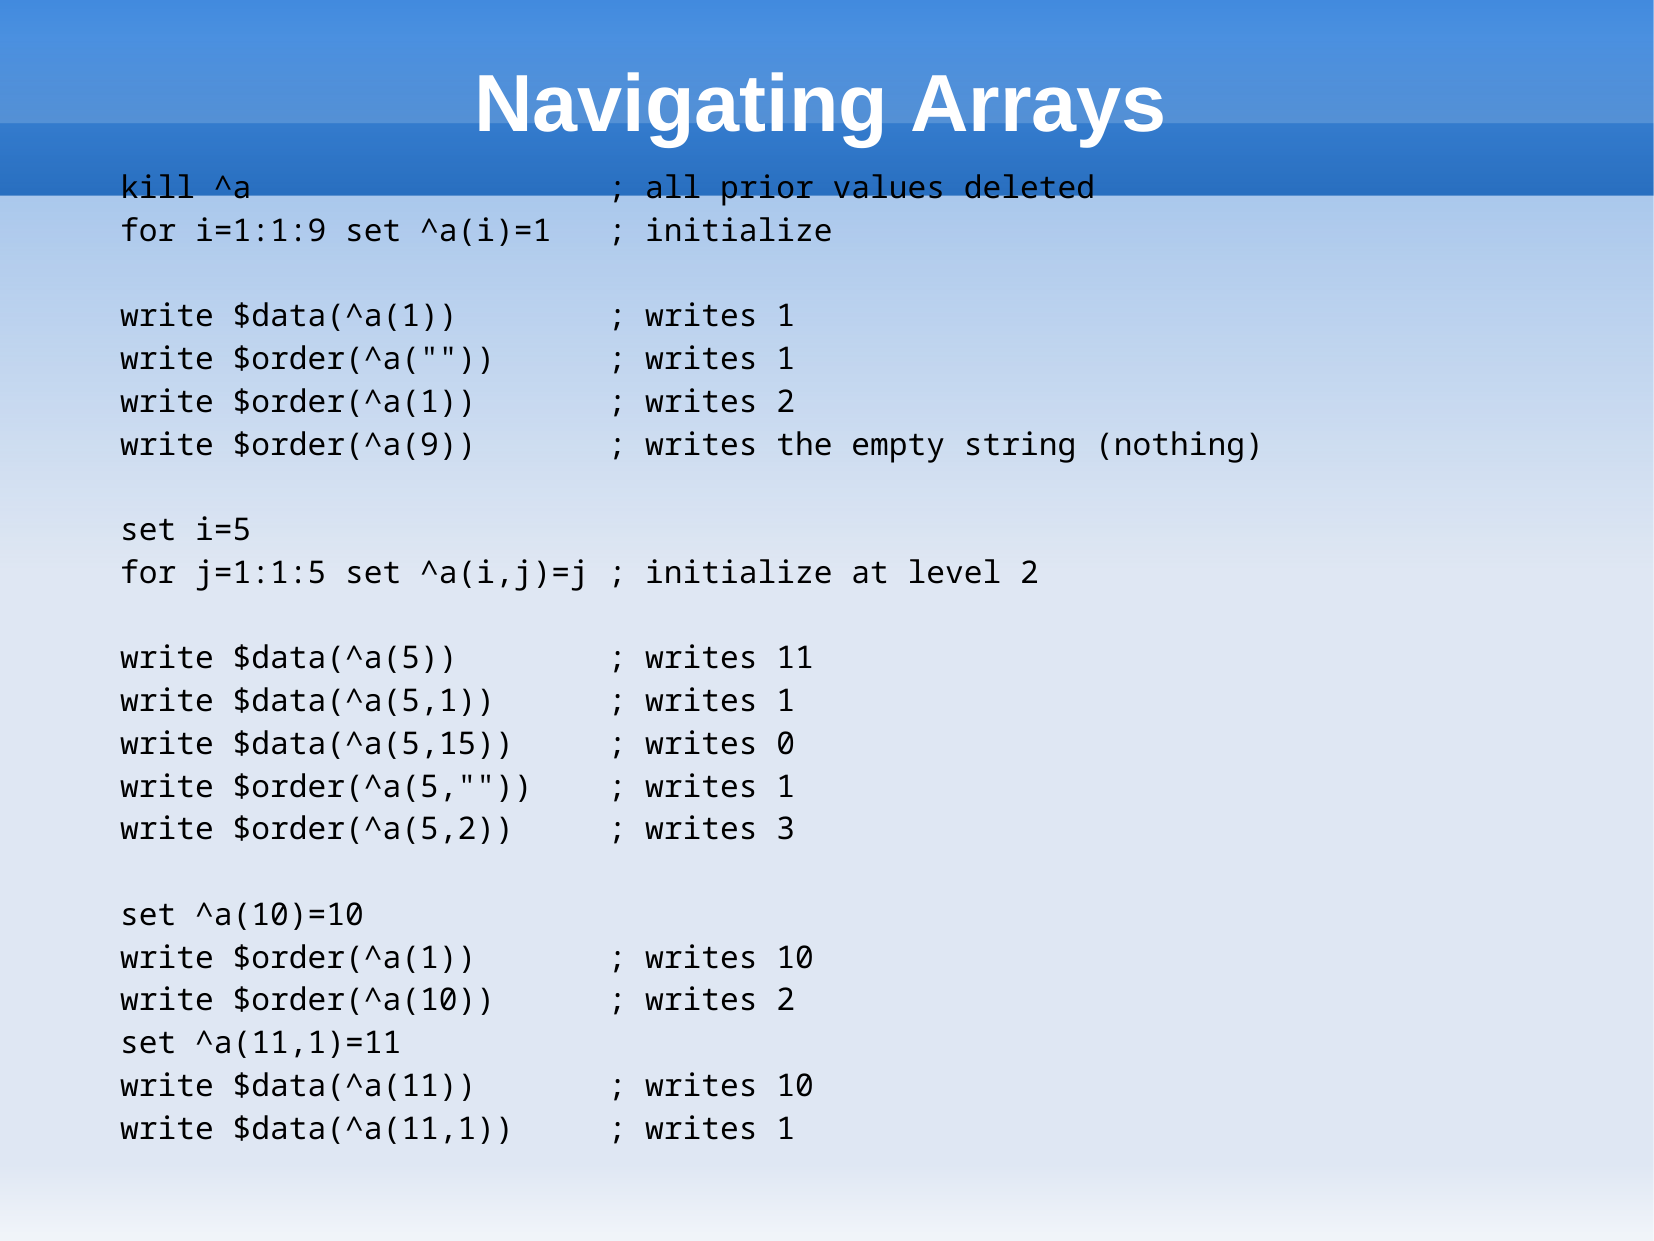

# Navigating Arrays
 kill ^a					; all prior values deleted
 for i=1:1:9 set ^a(i)=1	; initialize
 write $data(^a(1)) 	; writes 1
 write $order(^a("")) 	; writes 1
 write $order(^a(1)) 	; writes 2
 write $order(^a(9)) 	; writes the empty string (nothing)
 set i=5
 for j=1:1:5 set ^a(i,j)=j	; initialize at level 2
 write $data(^a(5)) 	; writes 11
 write $data(^a(5,1)) 	; writes 1
 write $data(^a(5,15)) 	; writes 0
 write $order(^a(5,"")) 	; writes 1
 write $order(^a(5,2)) 	; writes 3
 set ^a(10)=10
 write $order(^a(1)) 	; writes 10
 write $order(^a(10)) 	; writes 2
 set ^a(11,1)=11
 write $data(^a(11)) 	; writes 10
 write $data(^a(11,1)) 	; writes 1